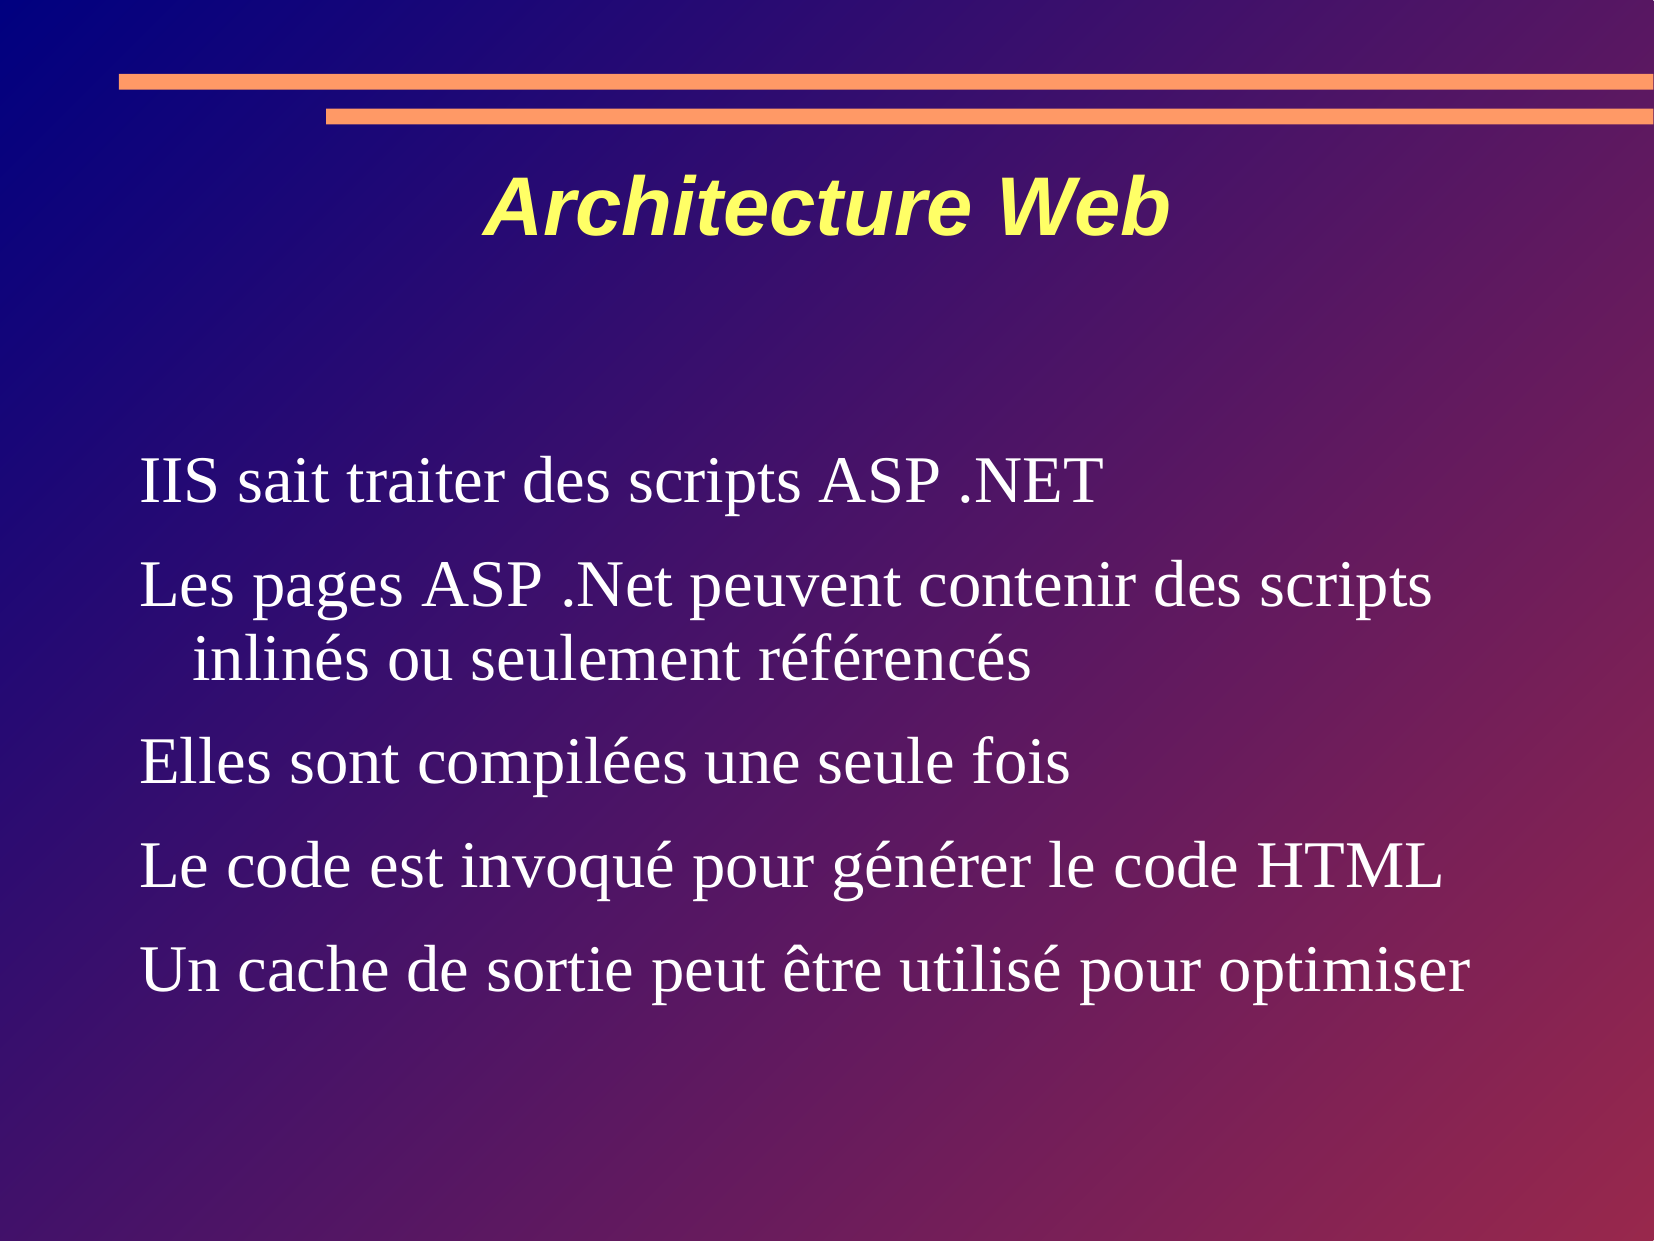

# Architecture Web
IIS sait traiter des scripts ASP .NET
Les pages ASP .Net peuvent contenir des scripts
inlinés ou seulement référencés
Elles sont compilées une seule fois
Le code est invoqué pour générer le code HTML
Un cache de sortie peut être utilisé pour optimiser